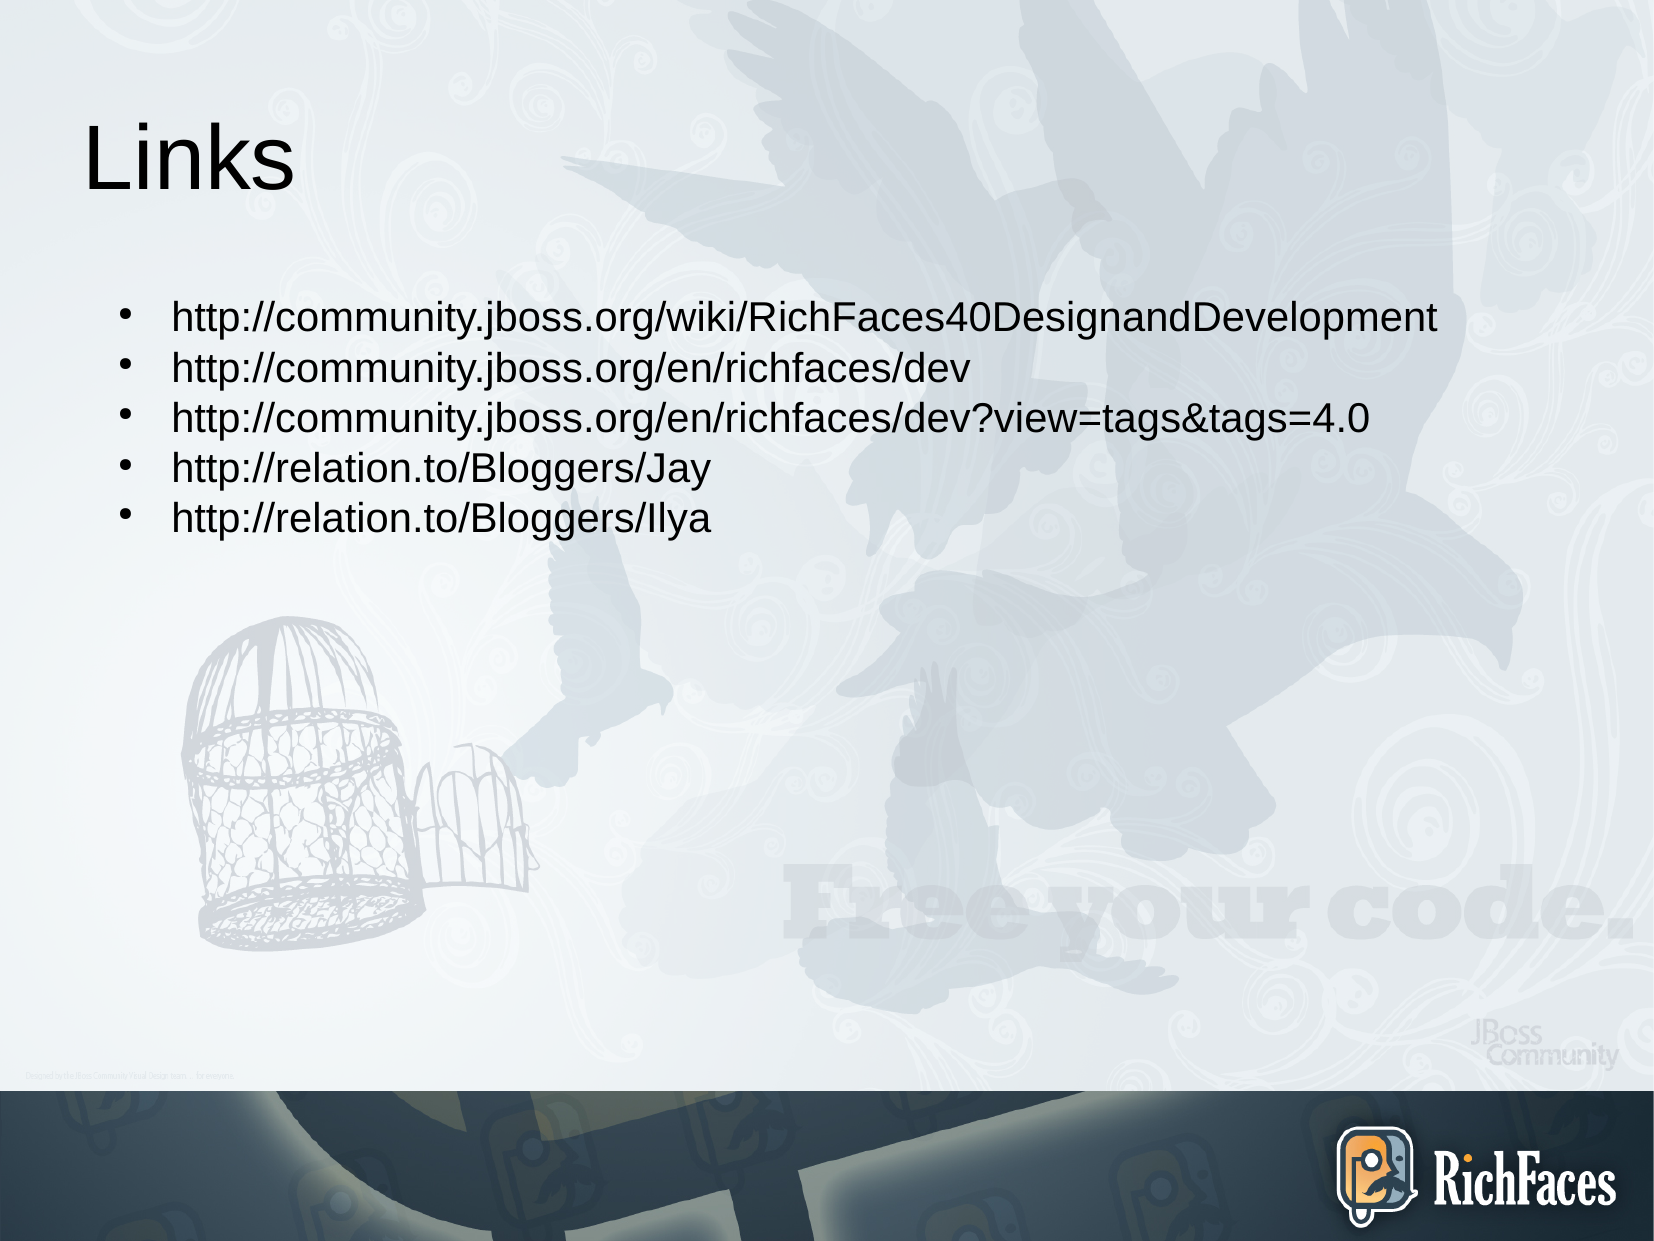

# Links
http://community.jboss.org/wiki/RichFaces40DesignandDevelopment
http://community.jboss.org/en/richfaces/dev
http://community.jboss.org/en/richfaces/dev?view=tags&tags=4.0
http://relation.to/Bloggers/Jay
http://relation.to/Bloggers/Ilya